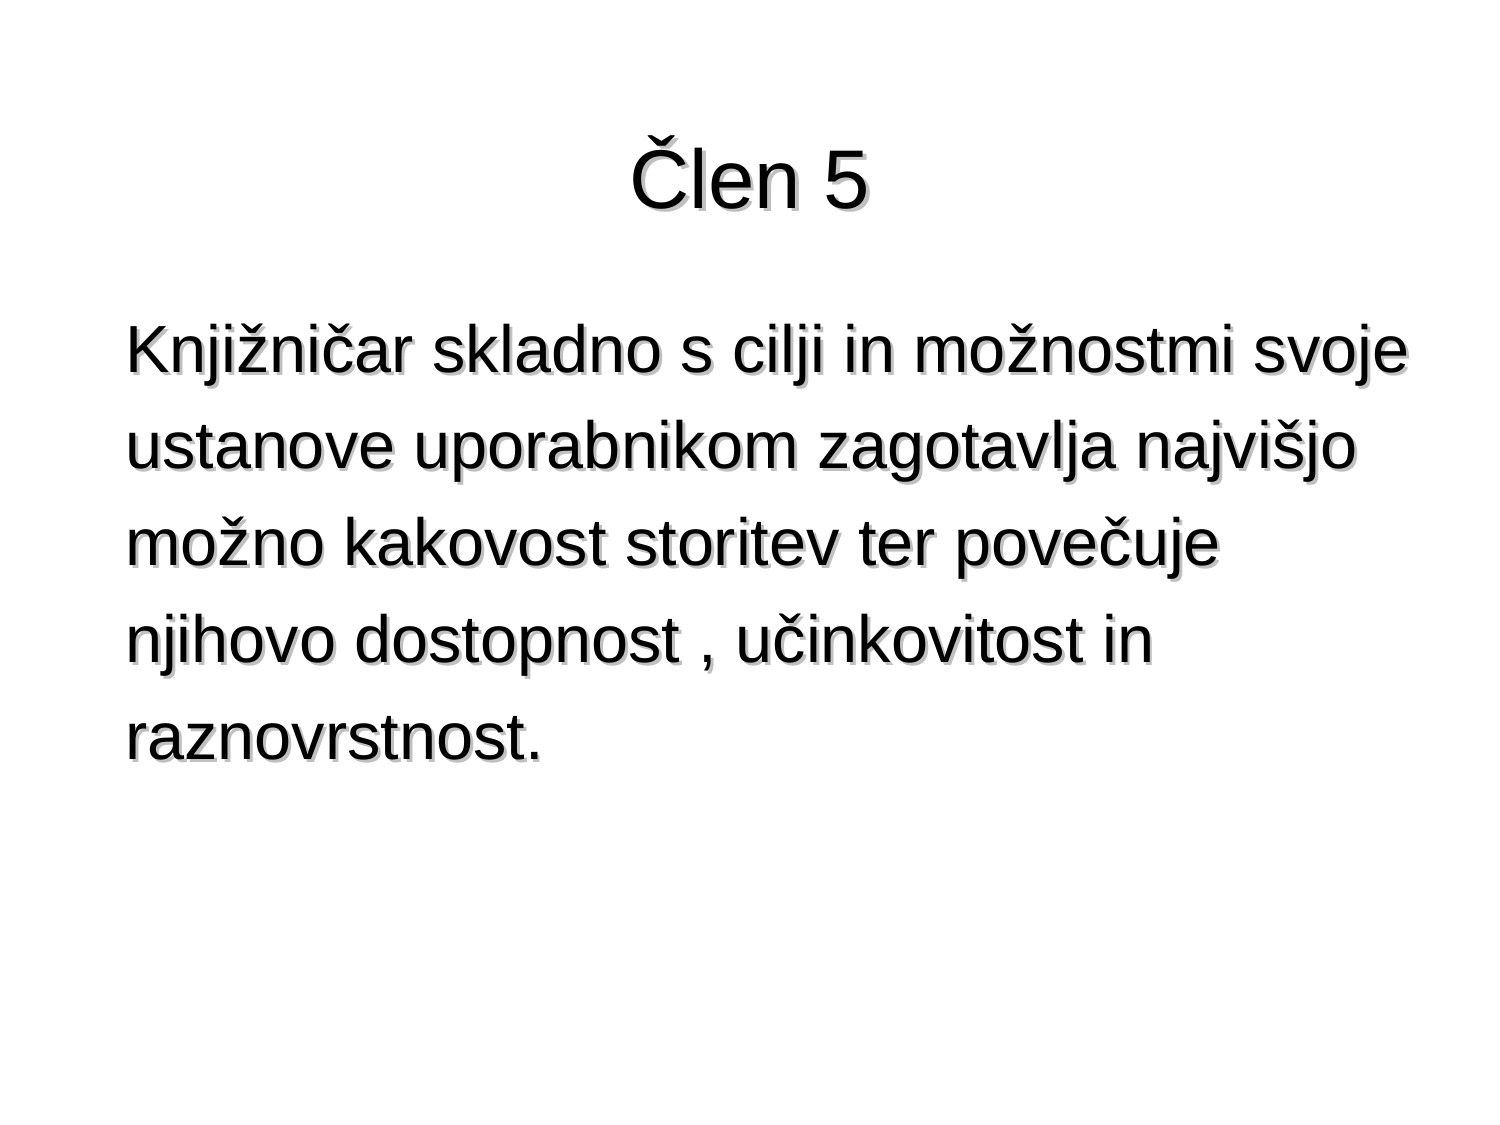

# Člen 5
Knjižničar skladno s cilji in možnostmi svoje
ustanove uporabnikom zagotavlja najvišjo
možno kakovost storitev ter povečuje
njihovo dostopnost , učinkovitost in
raznovrstnost.
10
Oddelek za bibliotekarstvo, informacijsko znanost in knjigarstvo, Filozofska fakulteta